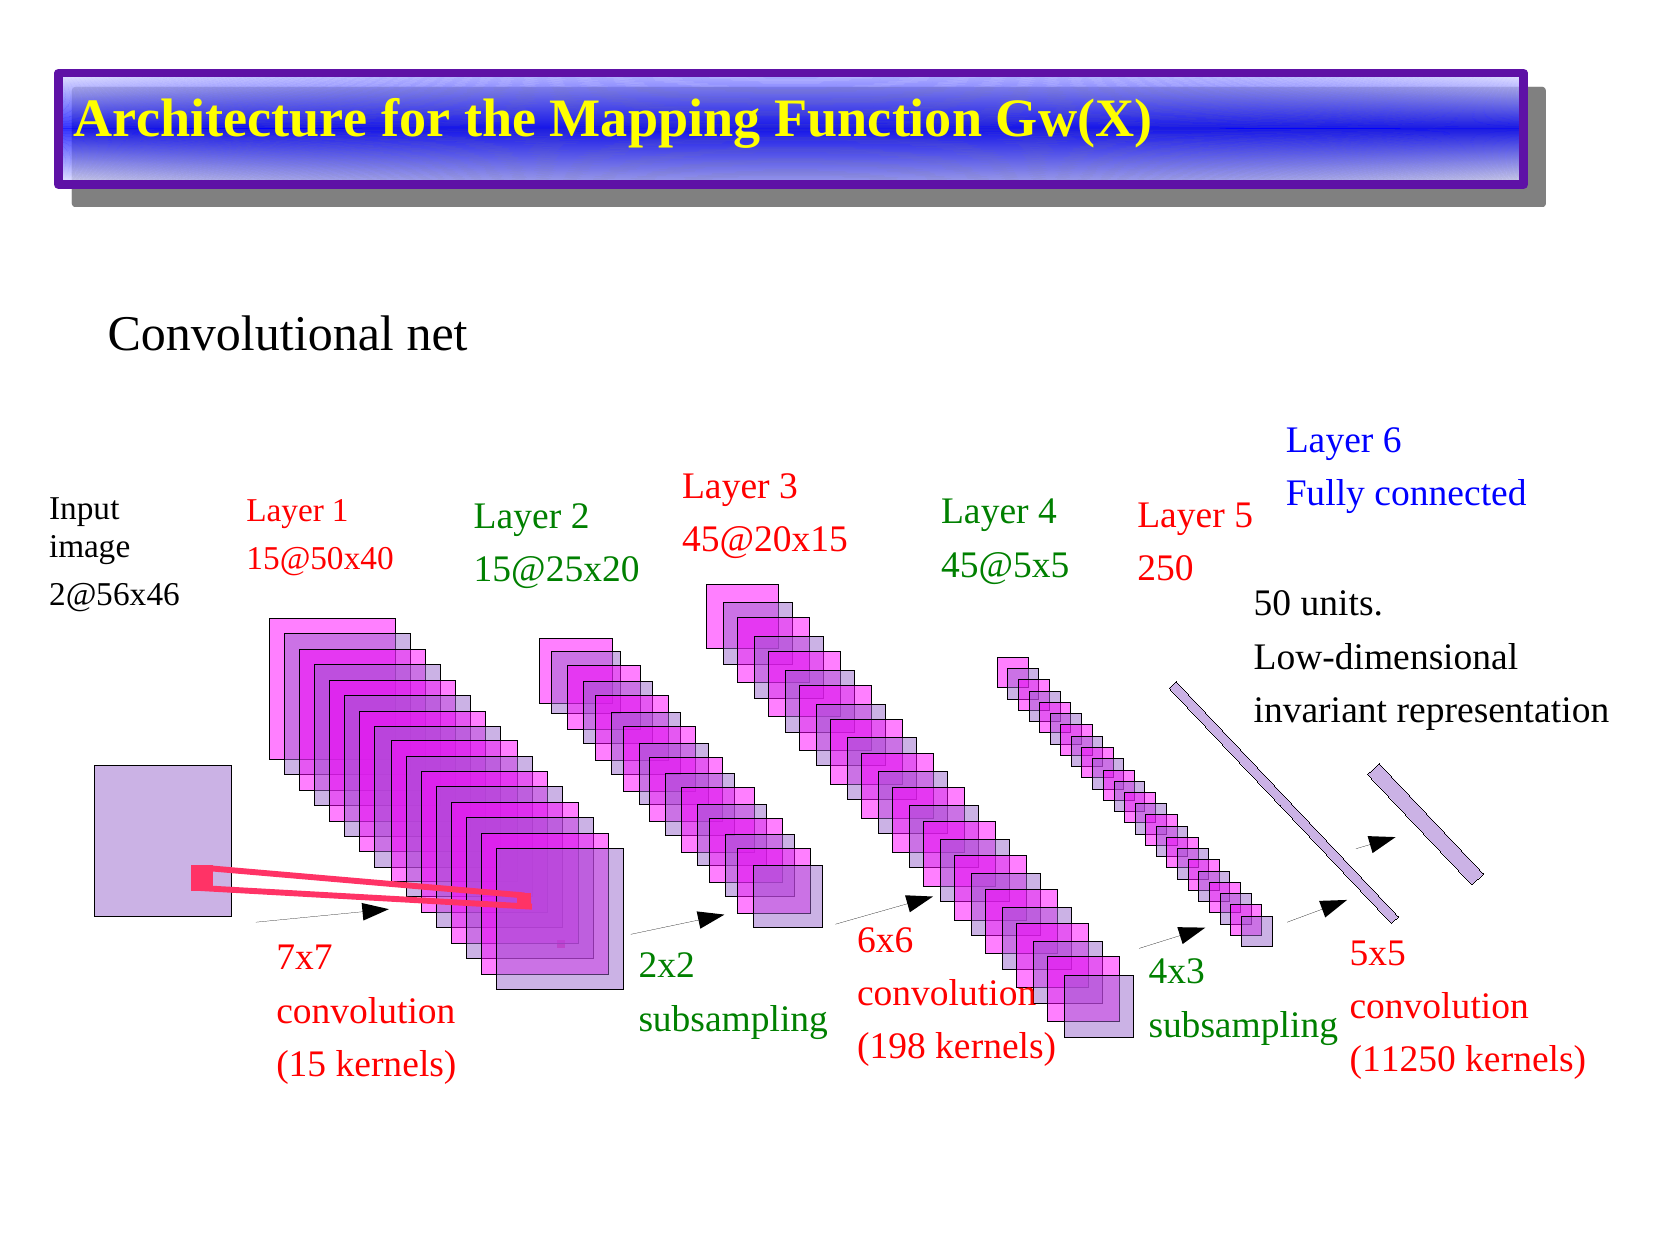

Architecture for the Mapping Function Gw(X)
Convolutional net
Layer 6
Fully connected
Layer 3
45@20x15
Input image
2@56x46
Layer 4
45@5x5
Layer 1
15@50x40
Layer 5
250
Layer 2
15@25x20
50 units.
Low-dimensional
invariant representation
6x6
convolution
(198 kernels)
5x5
convolution
(11250 kernels)
7x7
convolution
(15 kernels)
2x2
subsampling
4x3
subsampling